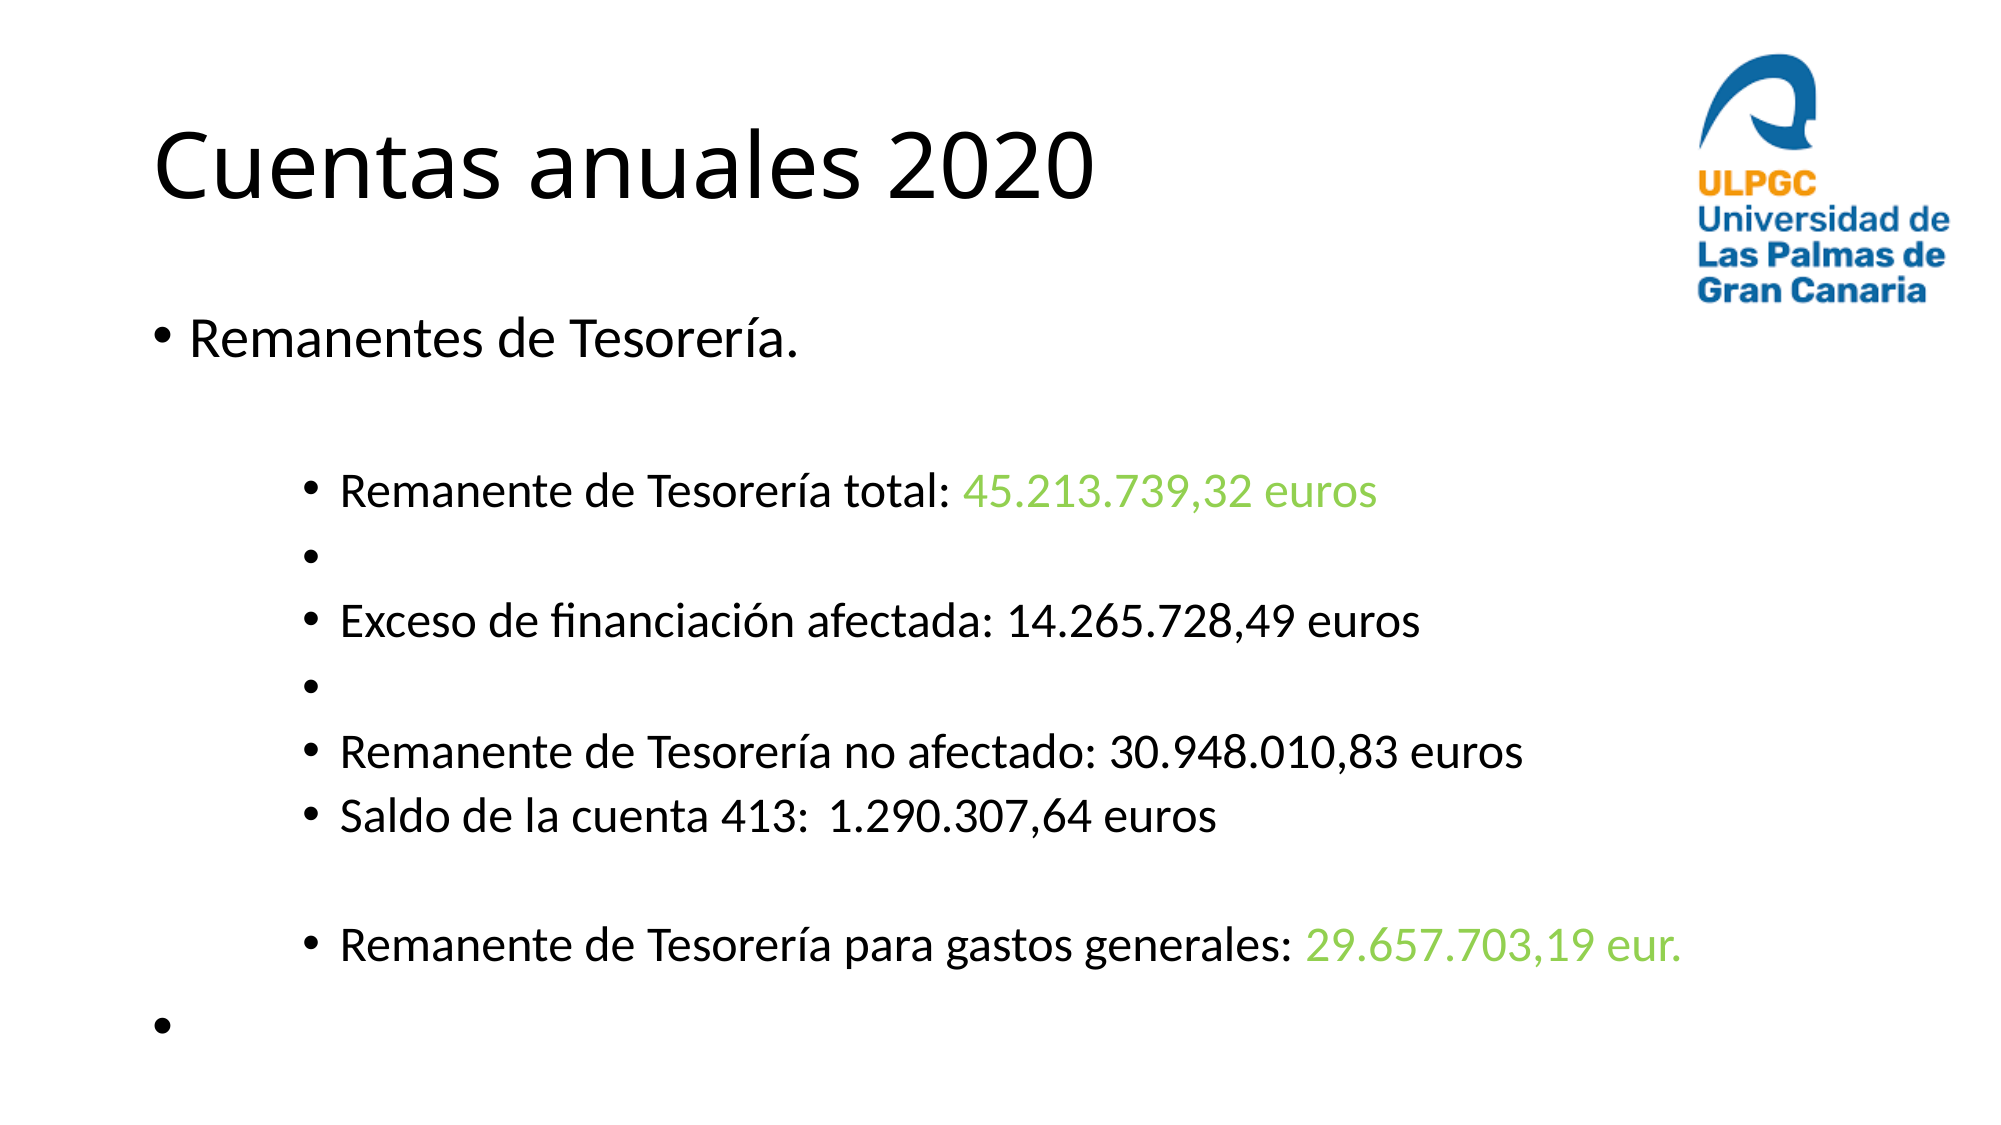

# Cuentas anuales 2020
Remanentes de Tesorería.
Remanente de Tesorería total: 45.213.739,32 euros
Exceso de financiación afectada: 14.265.728,49 euros
Remanente de Tesorería no afectado: 30.948.010,83 euros
Saldo de la cuenta 413:	1.290.307,64 euros
Remanente de Tesorería para gastos generales: 29.657.703,19 eur.